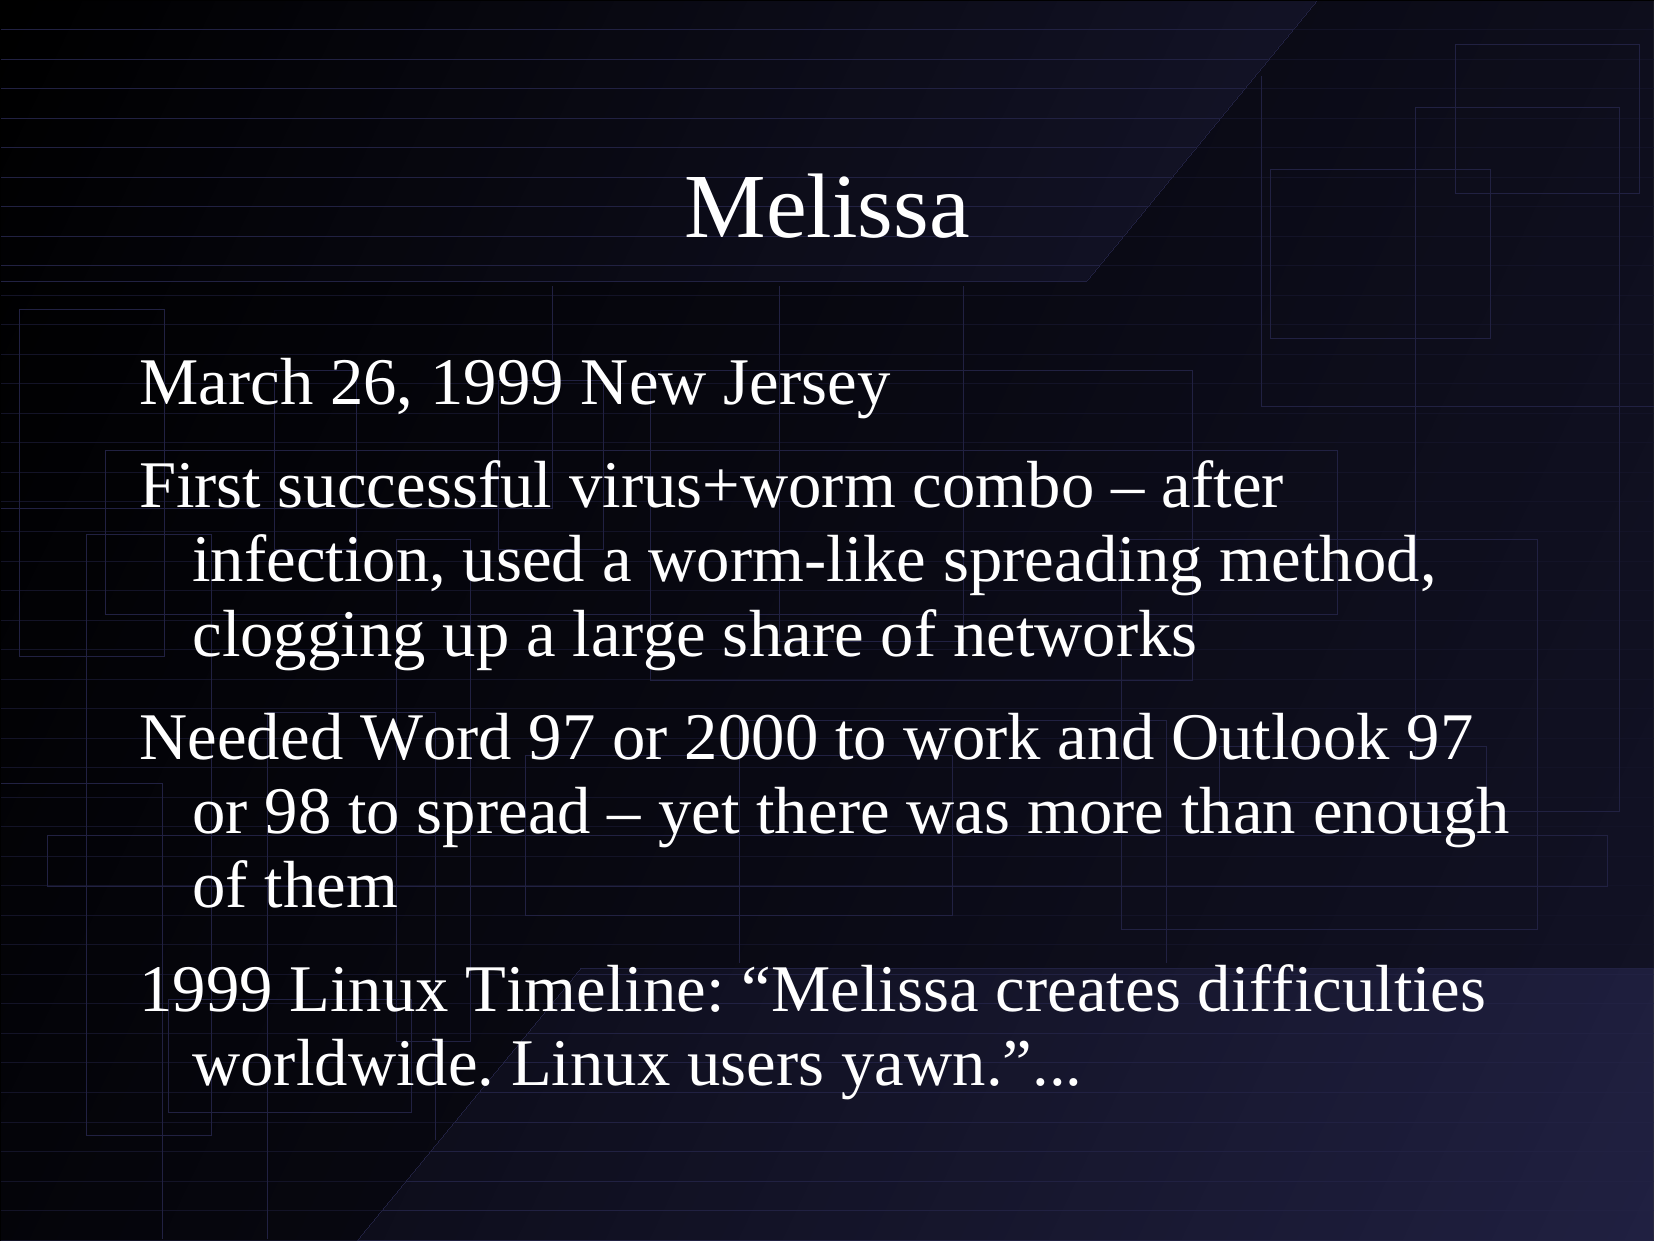

# Melissa
March 26, 1999 New Jersey
First successful virus+worm combo – after infection, used a worm-like spreading method, clogging up a large share of networks
Needed Word 97 or 2000 to work and Outlook 97 or 98 to spread – yet there was more than enough of them
1999 Linux Timeline: “Melissa creates difficulties worldwide. Linux users yawn.”...